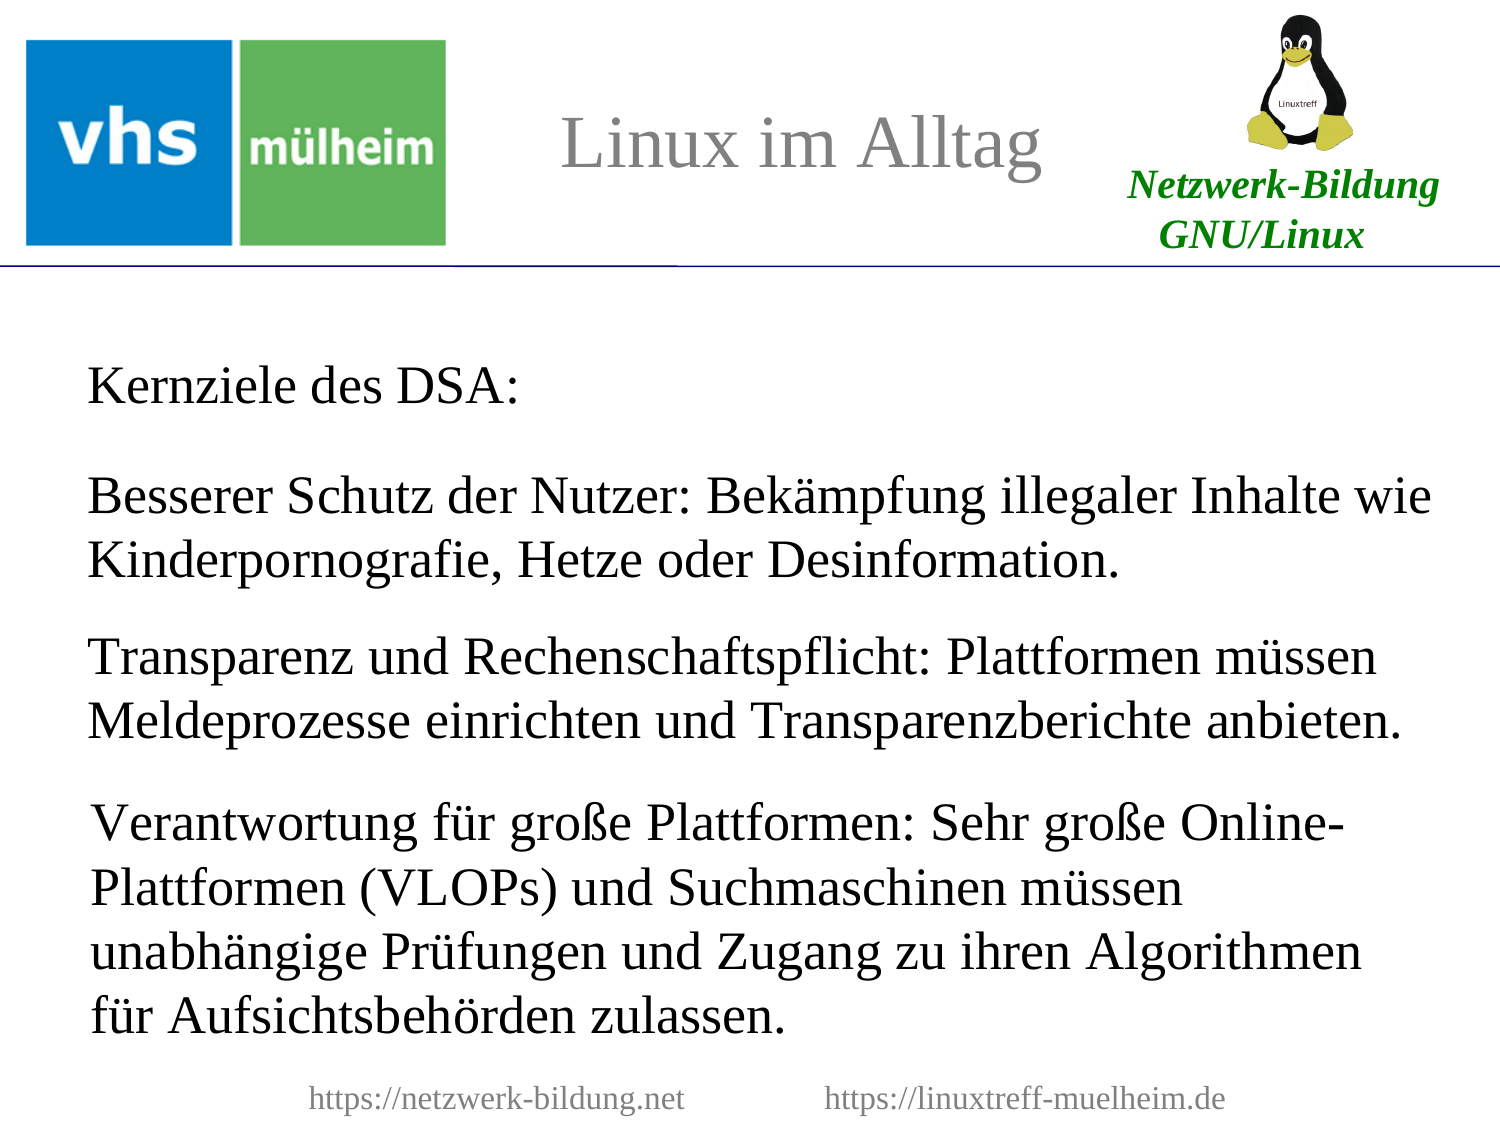

Linux im Alltag
Netzwerk-Bildung
 GNU/Linux
Kernziele des DSA:
Besserer Schutz der Nutzer: Bekämpfung illegaler Inhalte wie Kinderpornografie, Hetze oder Desinformation.
Transparenz und Rechenschaftspflicht: Plattformen müssen Meldeprozesse einrichten und Transparenzberichte anbieten.
Verantwortung für große Plattformen: Sehr große Online-Plattformen (VLOPs) und Suchmaschinen müssen unabhängige Prüfungen und Zugang zu ihren Algorithmen für Aufsichtsbehörden zulassen.
https://netzwerk-bildung.net		https://linuxtreff-muelheim.de